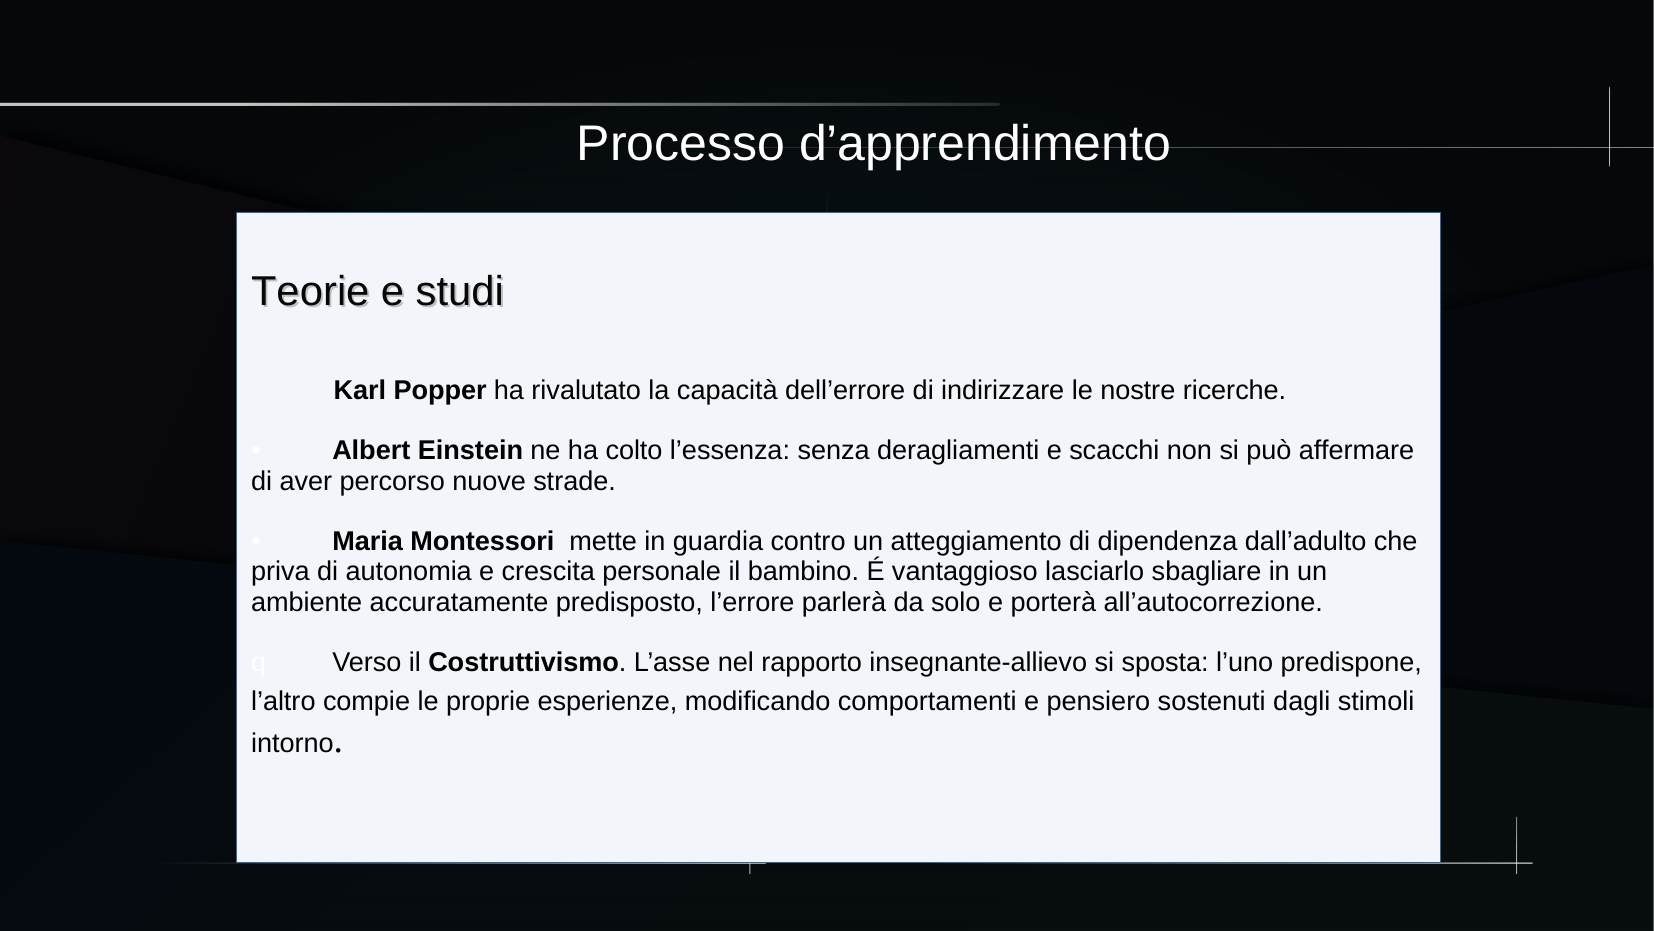

Processo d’apprendimento
Teorie e studi
 Karl Popper ha rivalutato la capacità dell’errore di indirizzare le nostre ricerche.
•	 Albert Einstein ne ha colto l’essenza: senza deragliamenti e scacchi non si può affermare di aver percorso nuove strade.
•	 Maria Montessori mette in guardia contro un atteggiamento di dipendenza dall’adulto che priva di autonomia e crescita personale il bambino. É vantaggioso lasciarlo sbagliare in un ambiente accuratamente predisposto, l’errore parlerà da solo e porterà all’autocorrezione.
q	 Verso il Costruttivismo. L’asse nel rapporto insegnante-allievo si sposta: l’uno predispone, l’altro compie le proprie esperienze, modificando comportamenti e pensiero sostenuti dagli stimoli intorno.